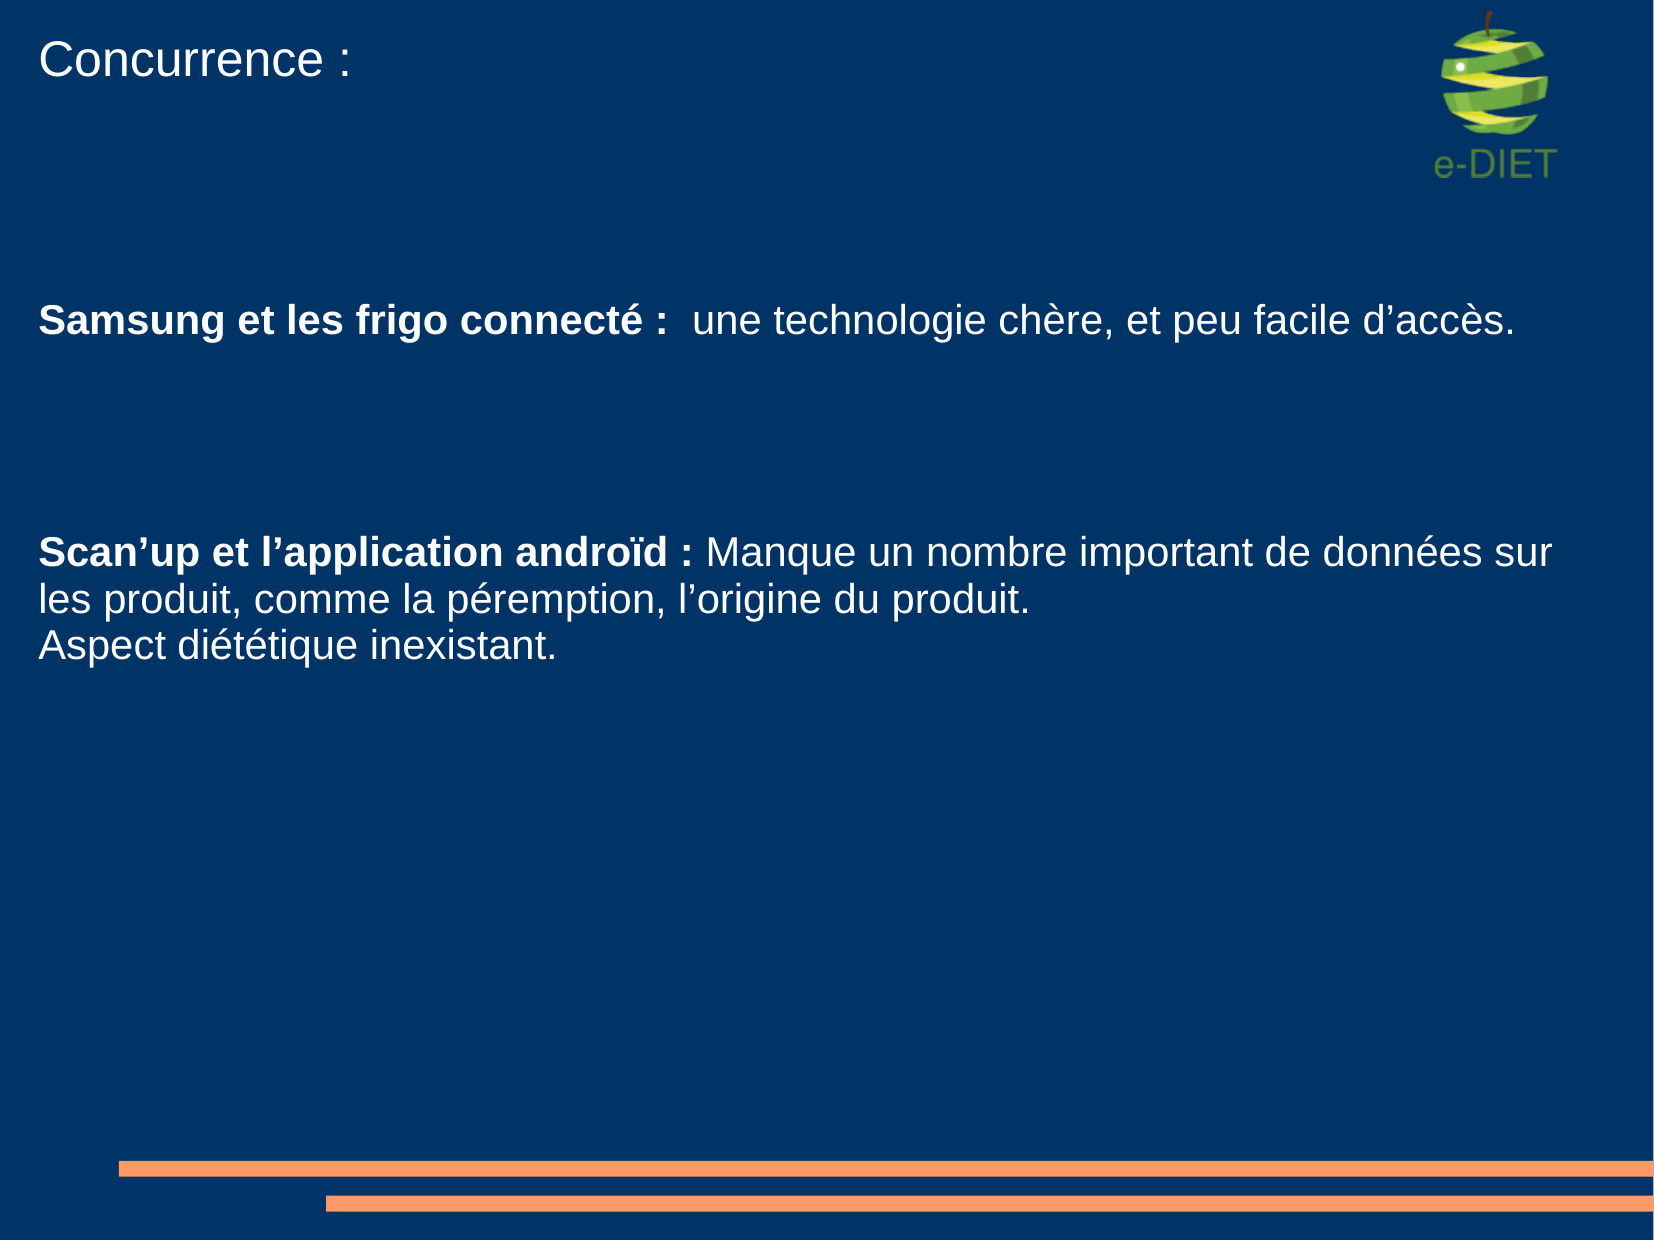

Concurrence :
Samsung et les frigo connecté : une technologie chère, et peu facile d’accès.
Scan’up et l’application androïd : Manque un nombre important de données sur les produit, comme la péremption, l’origine du produit.
Aspect diététique inexistant.